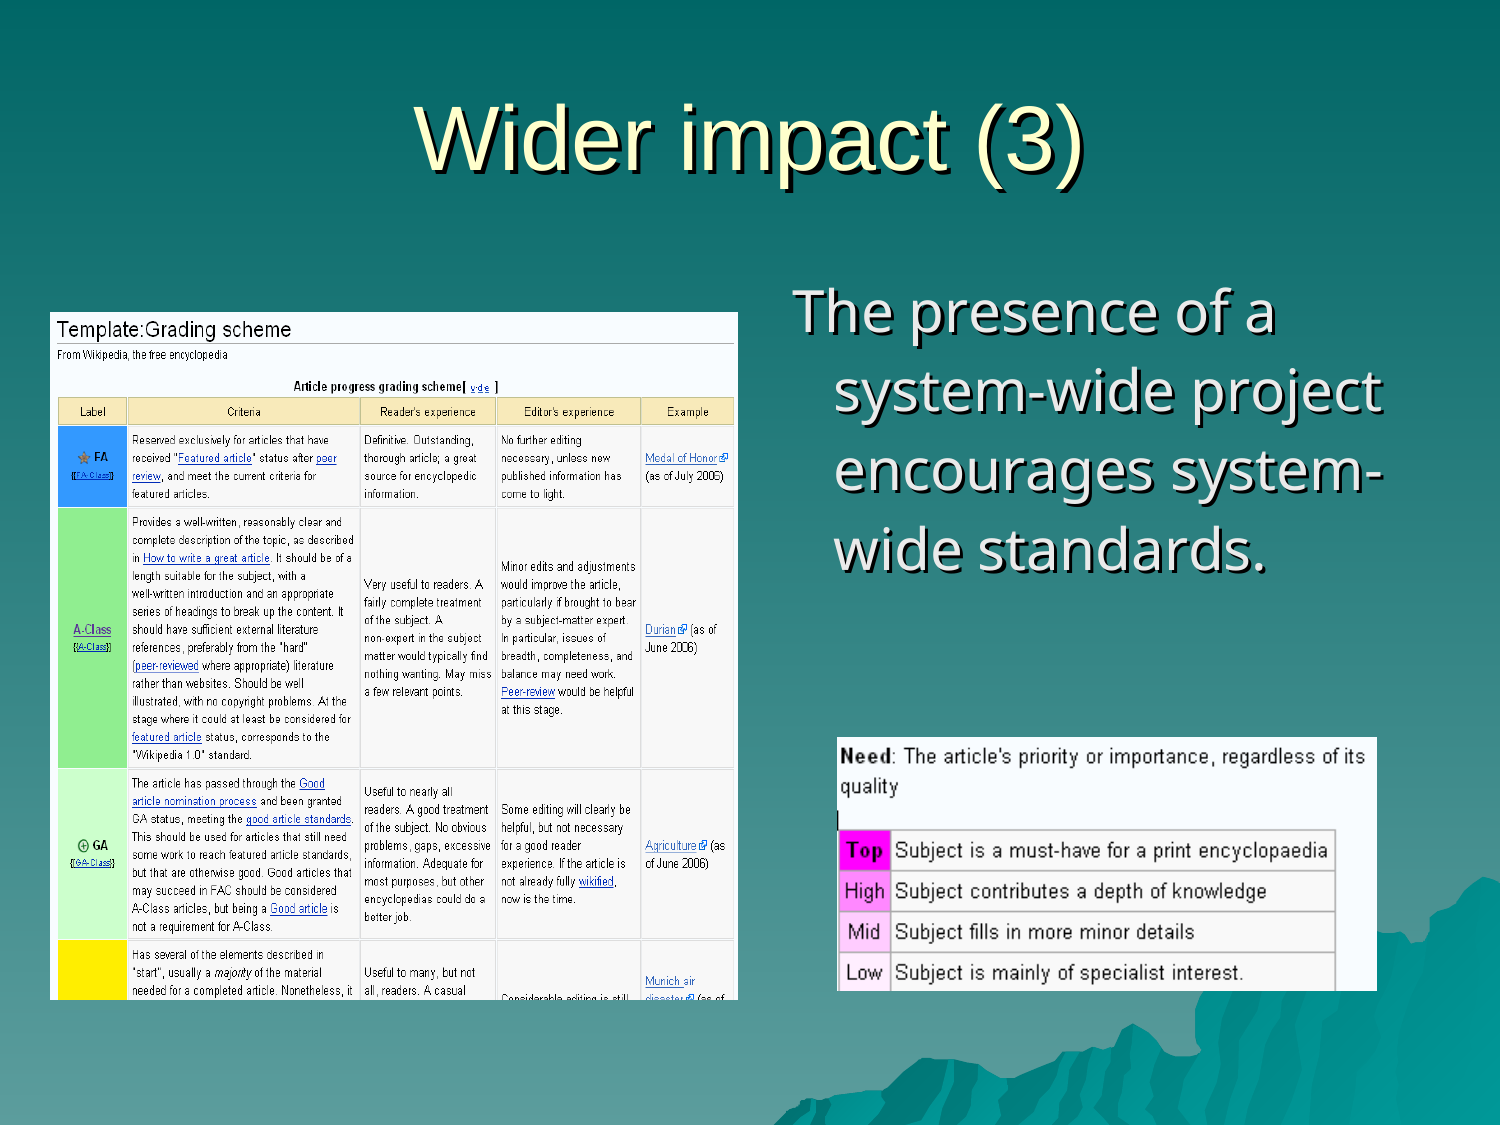

# Wider impact (3)
 The presence of a system-wide project encourages system-wide standards.